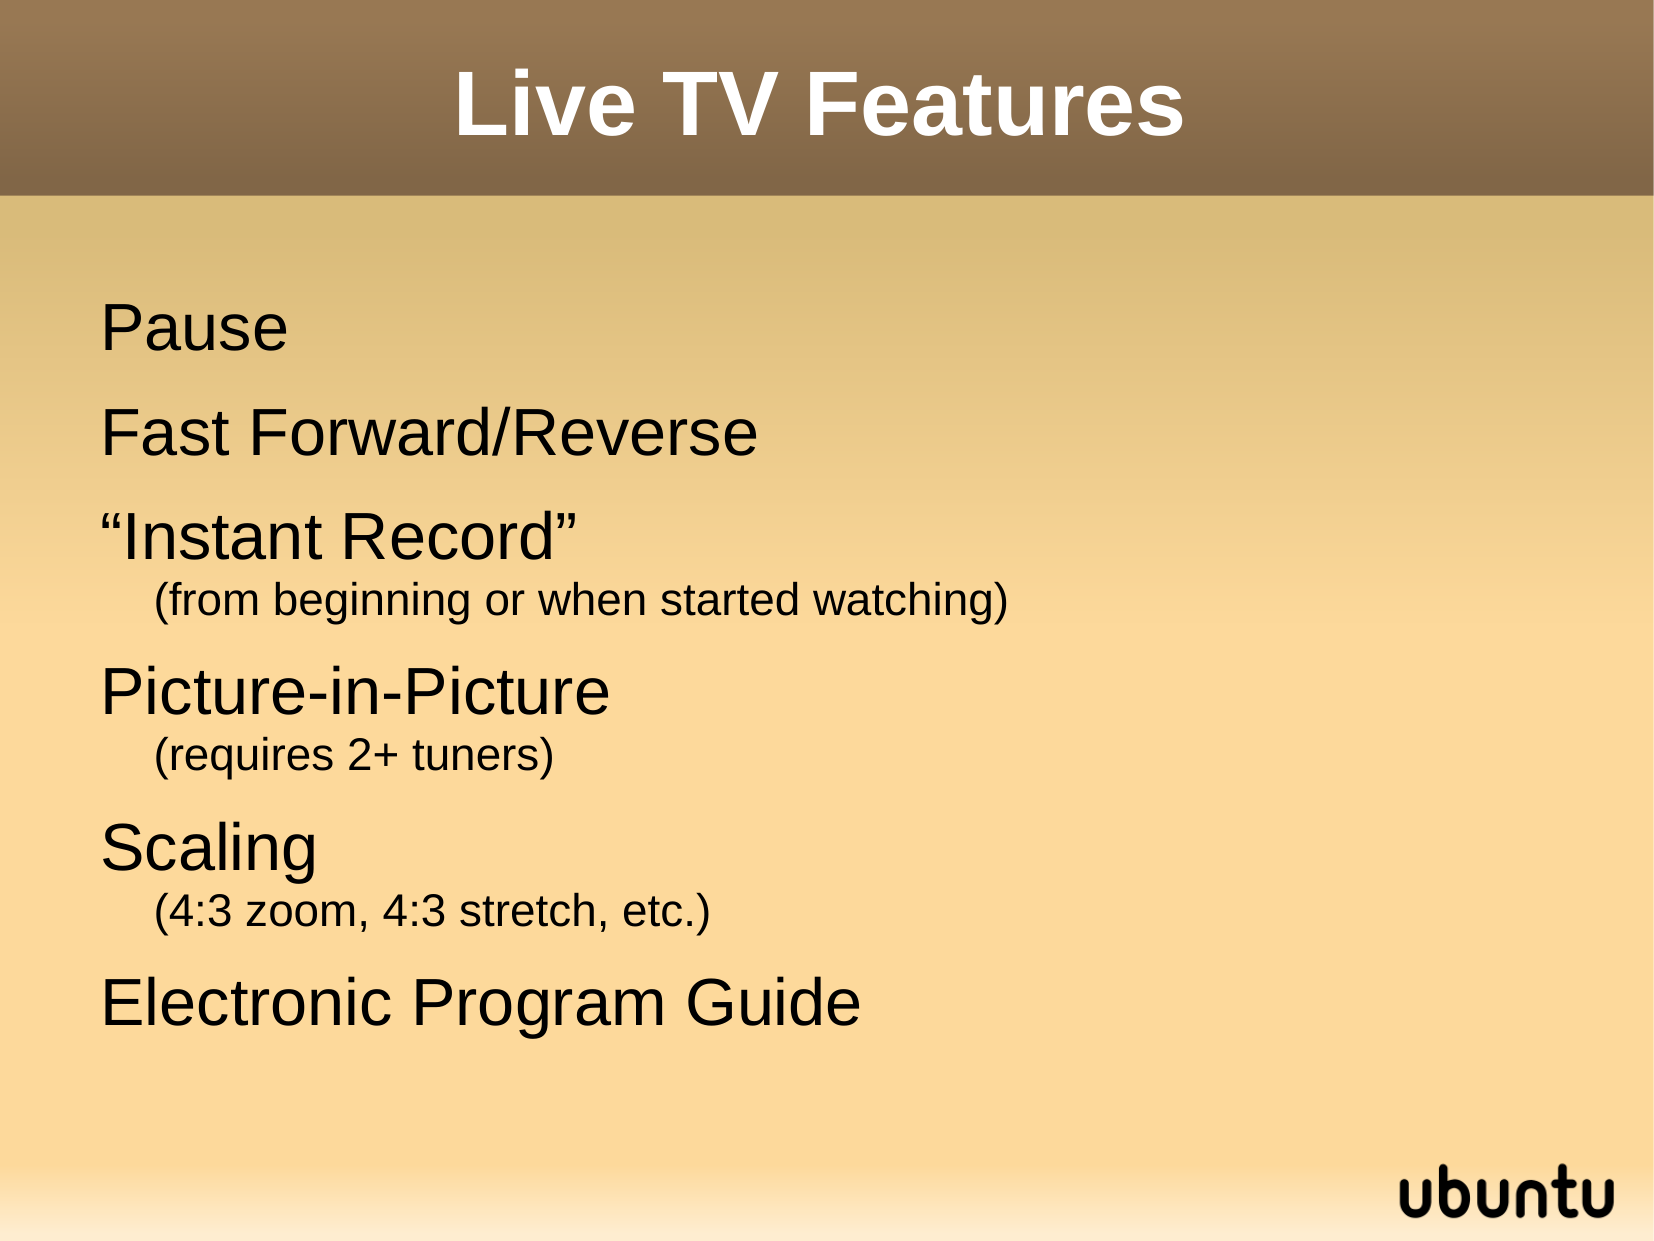

# Live TV Features
Pause
Fast Forward/Reverse
“Instant Record”
(from beginning or when started watching)
Picture-in-Picture
(requires 2+ tuners)
Scaling
(4:3 zoom, 4:3 stretch, etc.)
Electronic Program Guide